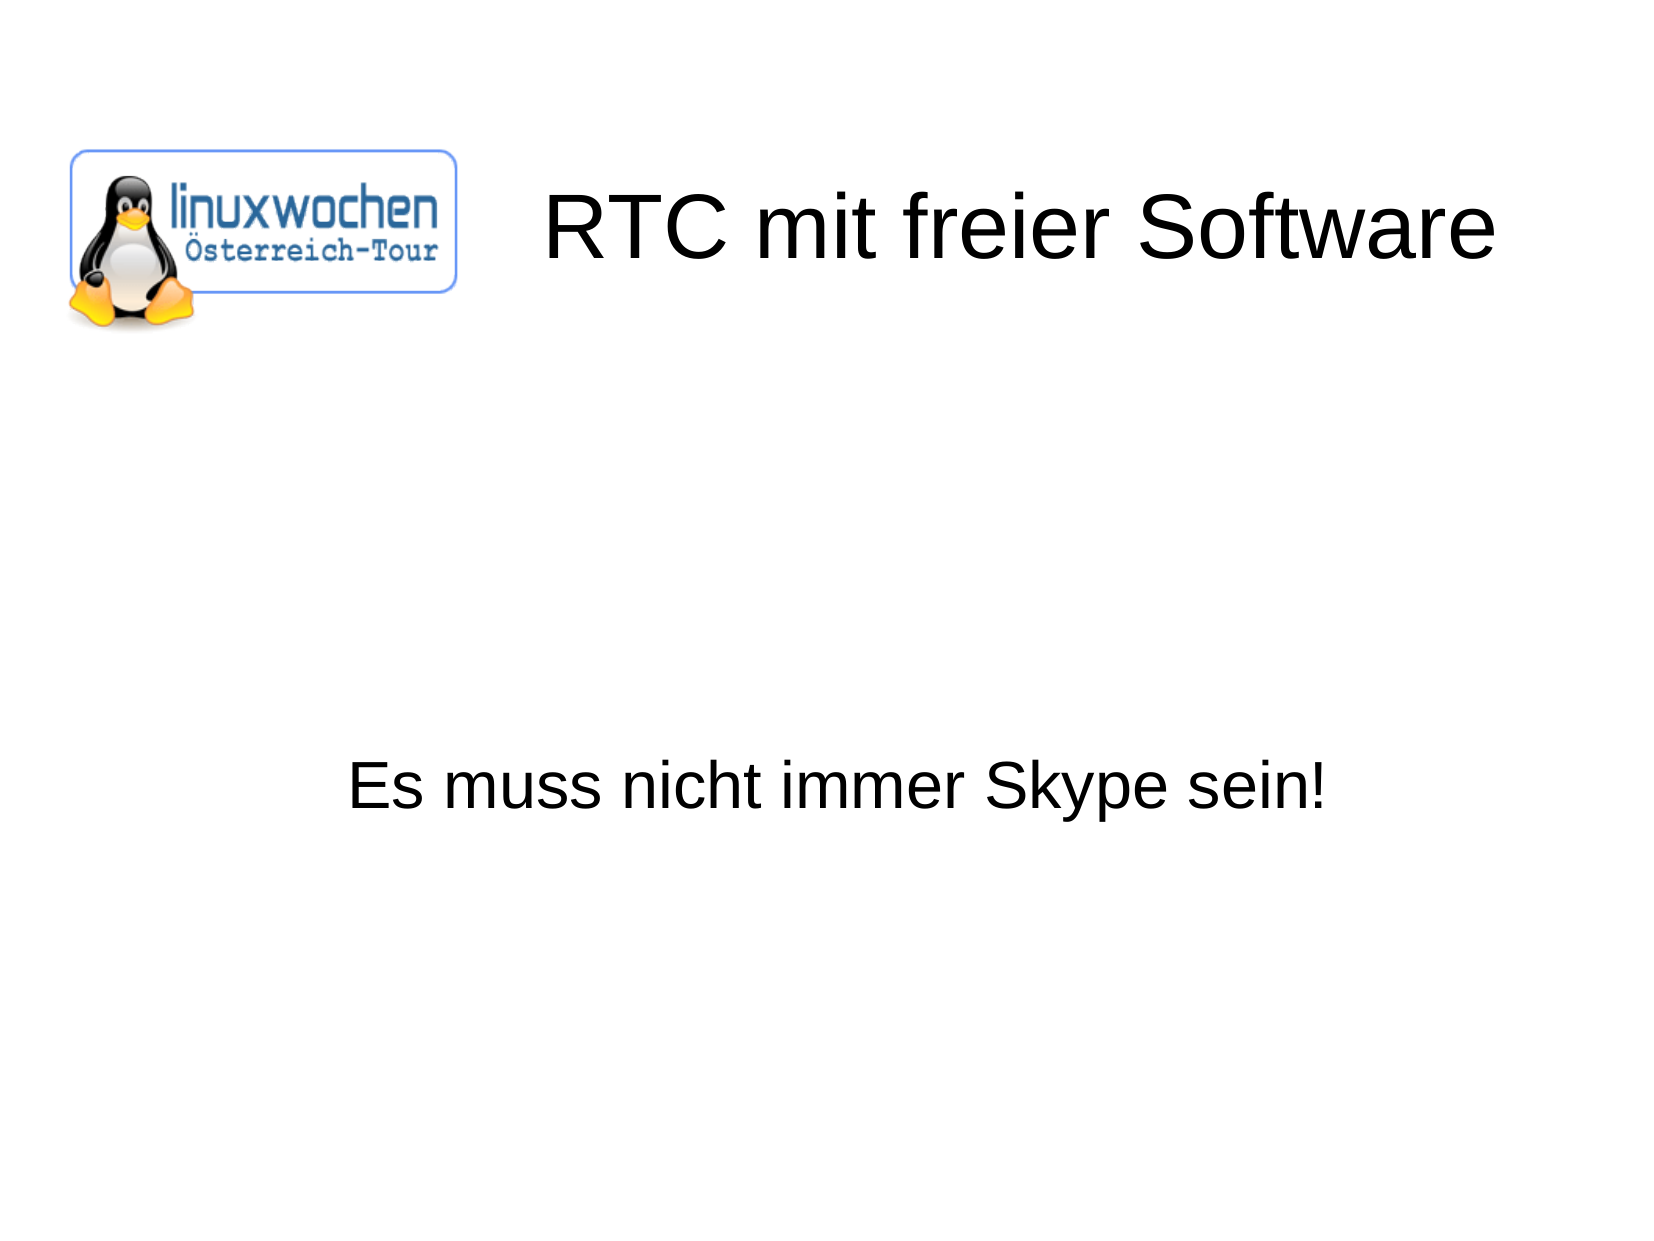

# RTC mit freier Software
Es muss nicht immer Skype sein!